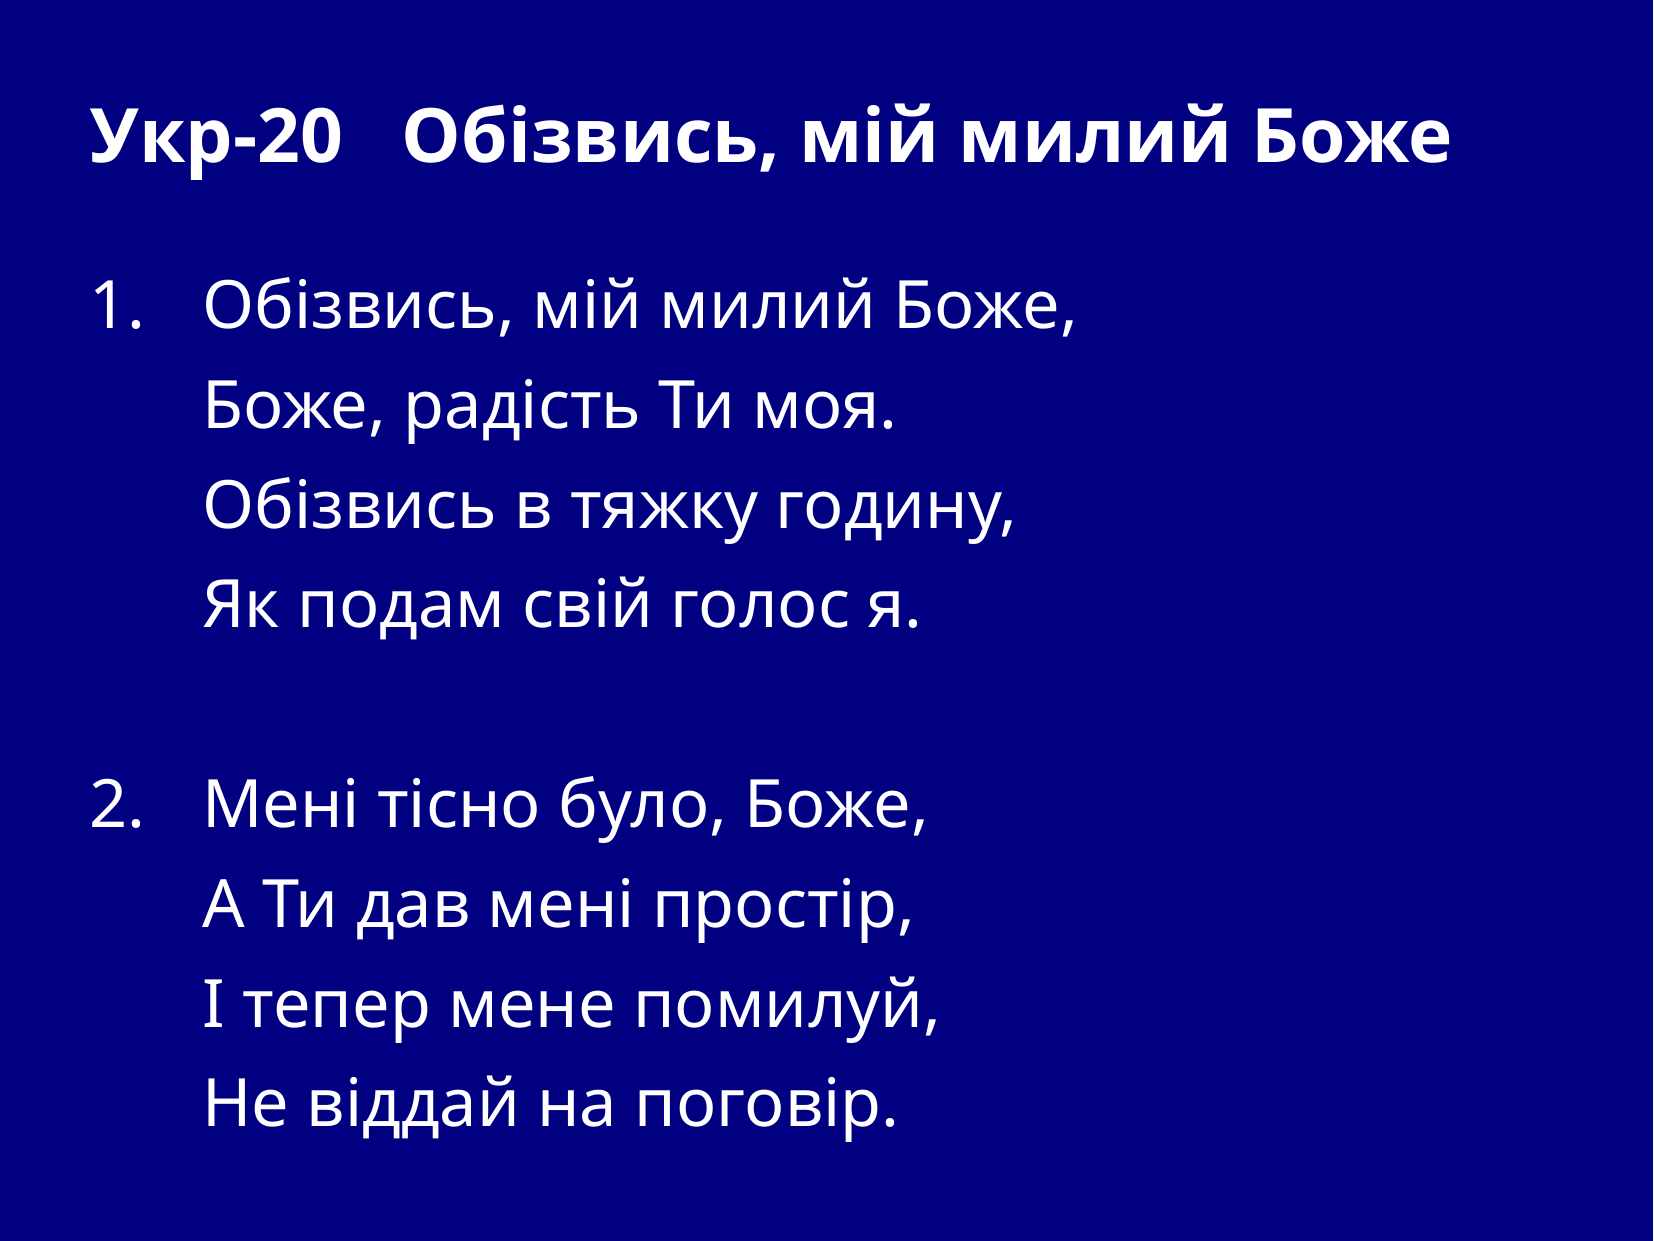

Укр-20 Обізвись, мій милий Боже
1.	Обізвись, мій милий Боже,
	Боже, радість Ти моя.
	Обізвись в тяжку годину,
	Як подам свій голос я.
2.	Мені тісно було, Боже,
	А Ти дав мені простір,
	І тепер мене помилуй,
	Не віддай на поговір.